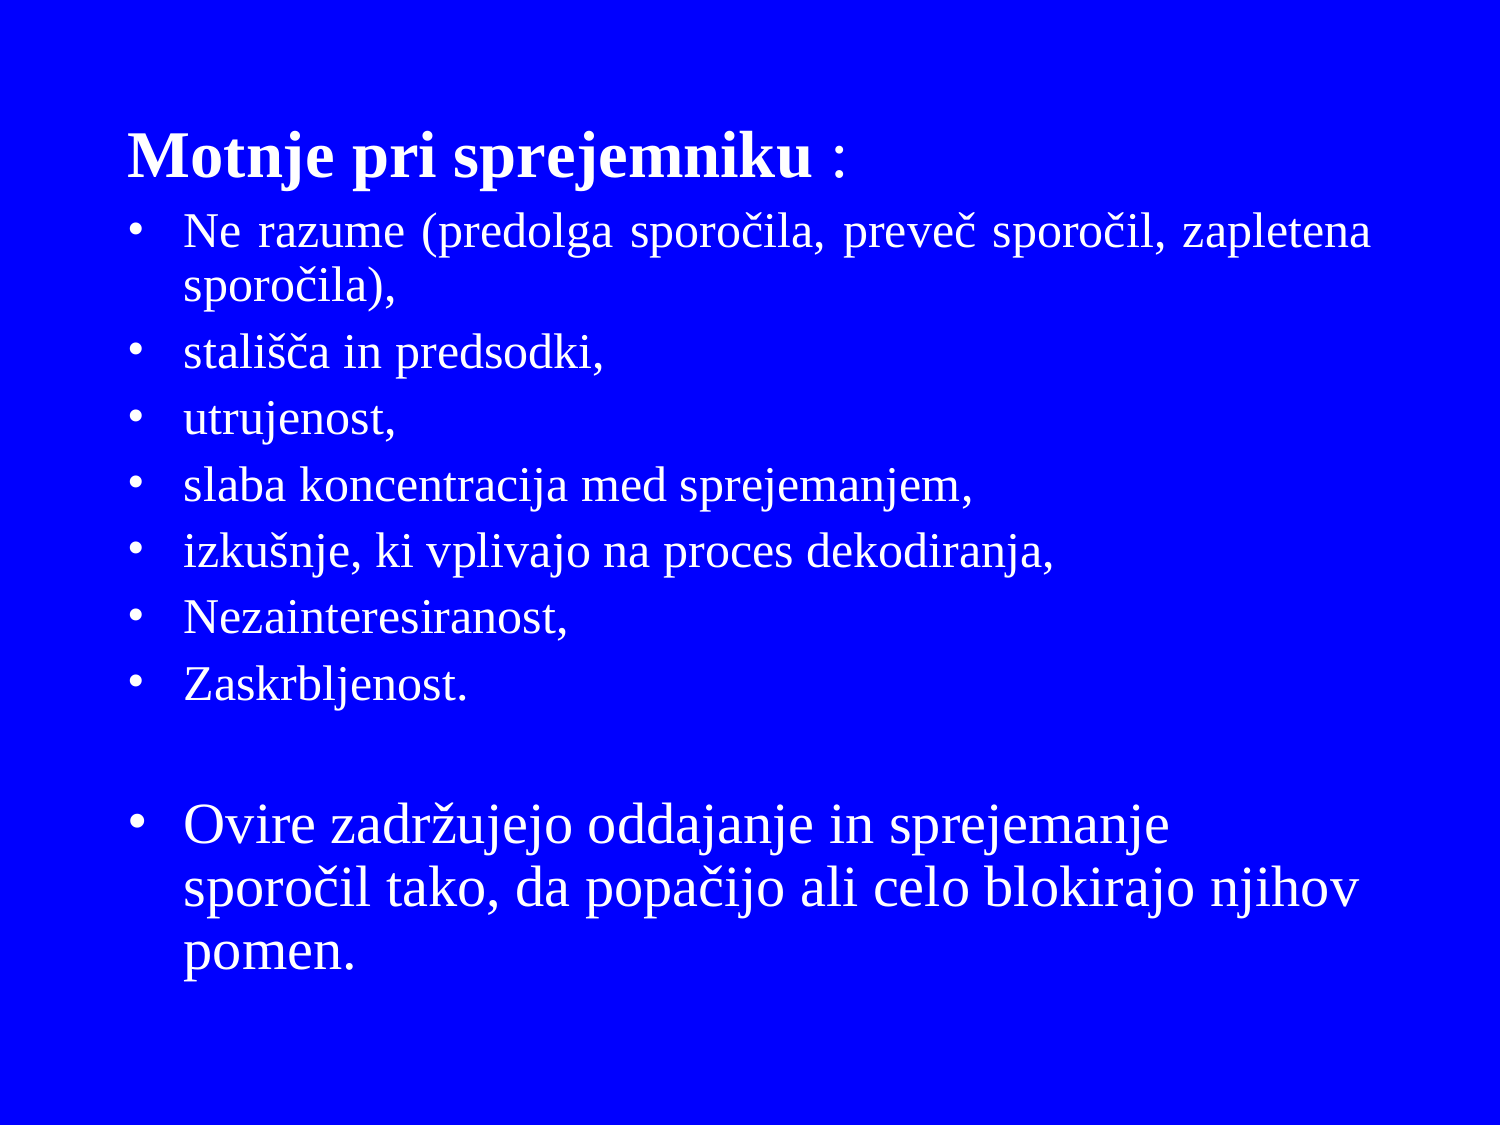

# Motnje pri sprejemniku :
Ne razume (predolga sporočila, preveč sporočil, zapletena sporočila),
stališča in predsodki,
utrujenost,
slaba koncentracija med sprejemanjem,
izkušnje, ki vplivajo na proces dekodiranja,
Nezainteresiranost,
Zaskrbljenost.
Ovire zadržujejo oddajanje in sprejemanje sporočil tako, da popačijo ali celo blokirajo njihov pomen.